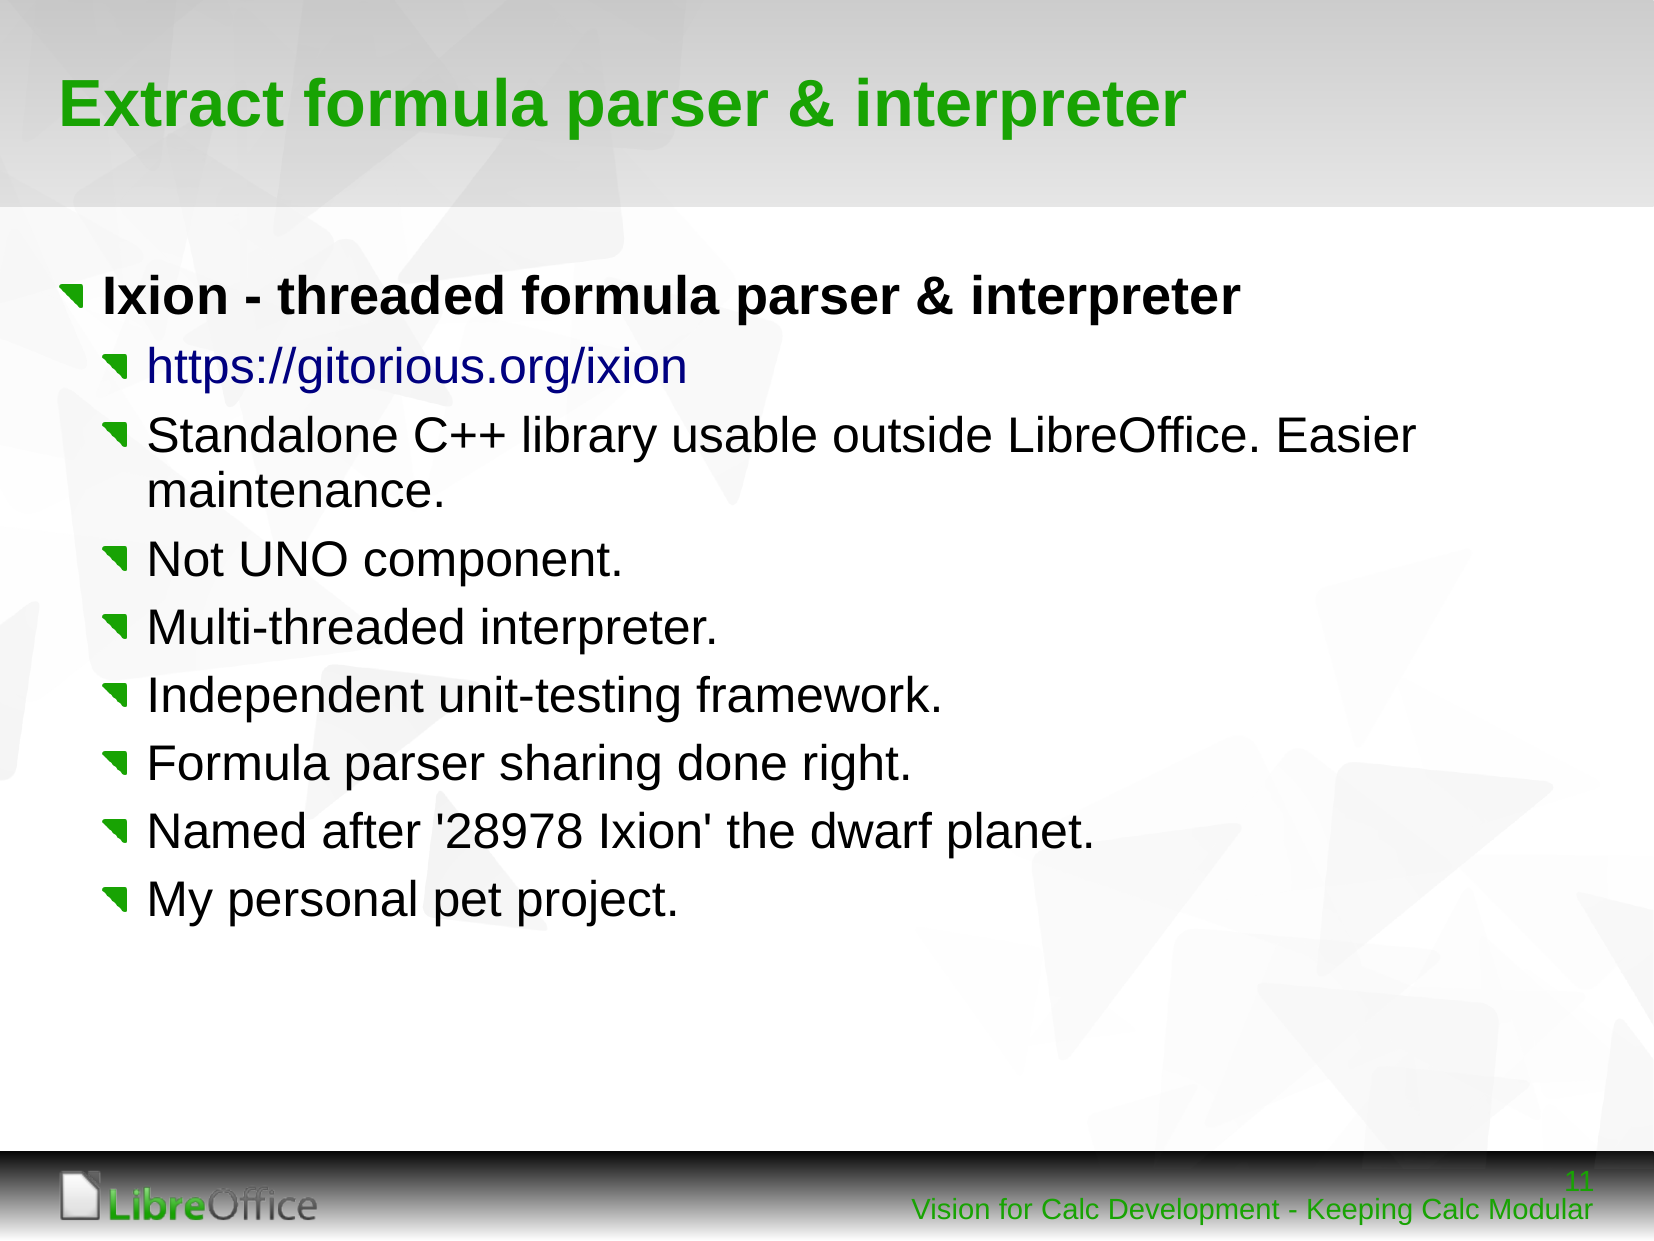

# Extract formula parser & interpreter
Ixion - threaded formula parser & interpreter
https://gitorious.org/ixion
Standalone C++ library usable outside LibreOffice. Easier maintenance.
Not UNO component.
Multi-threaded interpreter.
Independent unit-testing framework.
Formula parser sharing done right.
Named after '28978 Ixion' the dwarf planet.
My personal pet project.
11
Vision for Calc Development - Keeping Calc Modular